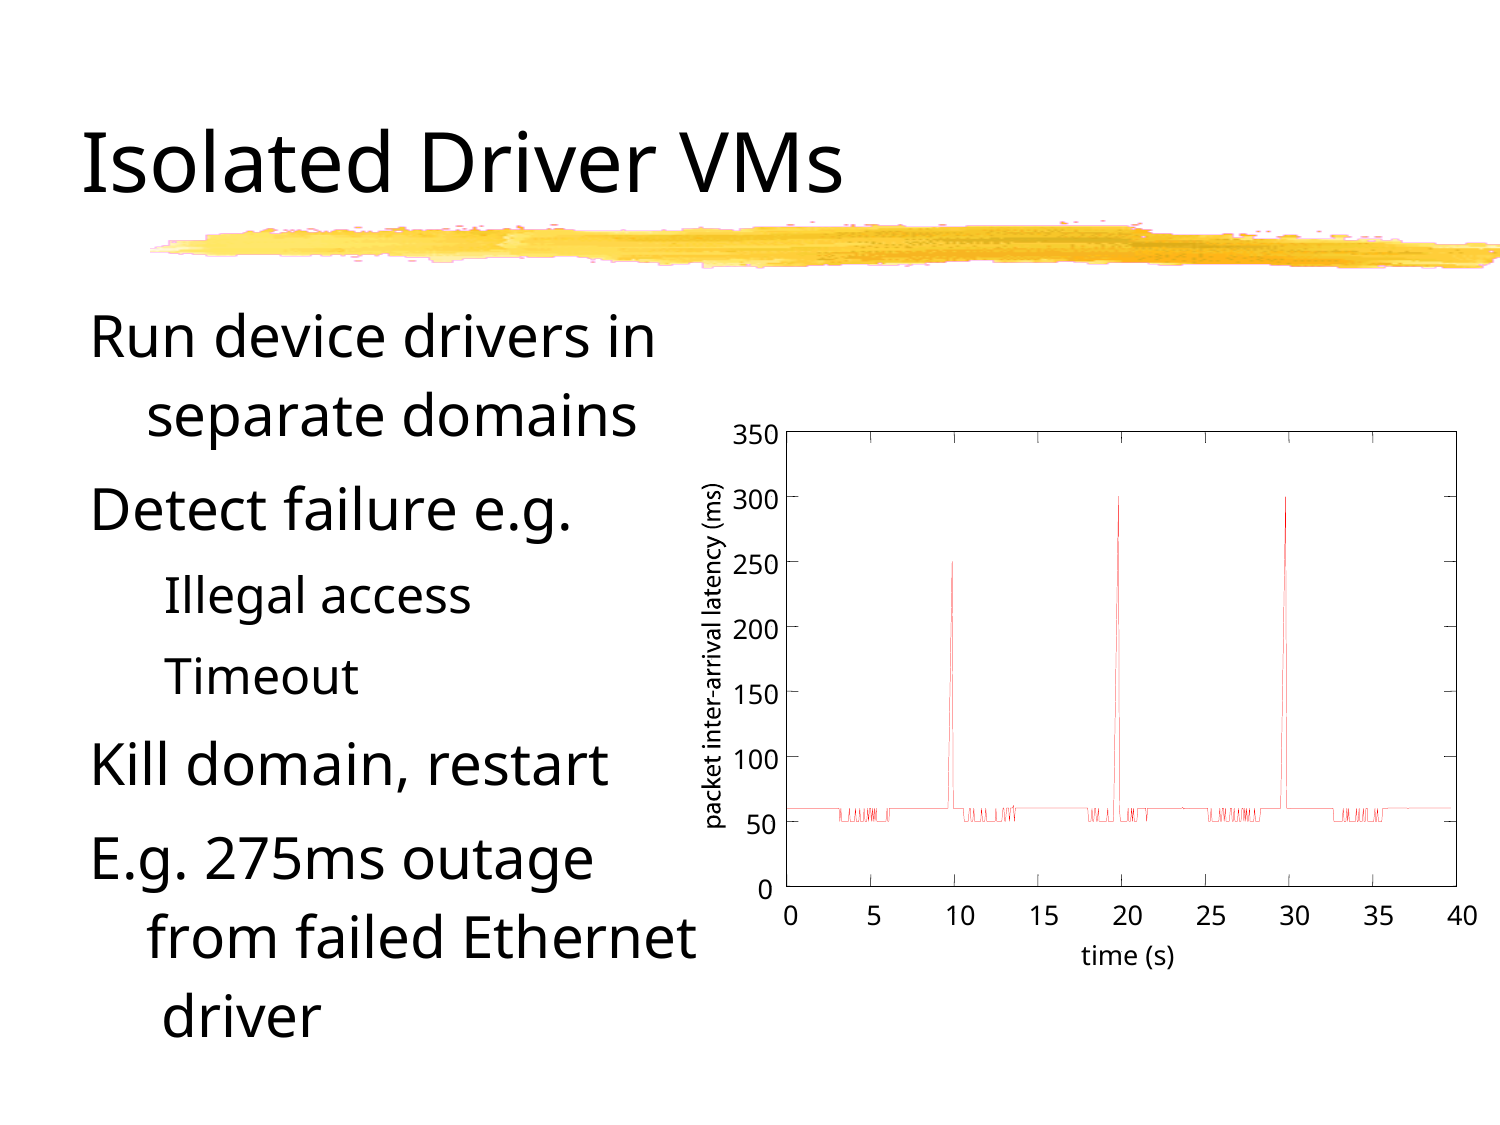

# Isolated Driver VMs
Run device drivers in separate domains
Detect failure e.g.
Illegal access
Timeout
Kill domain, restart
E.g. 275ms outage from failed Ethernet driver
 350
 300
 250
 200
 150
 100
 50
0
0
5
 10
 15
 20
 25
 30
 35
 40
time (s)